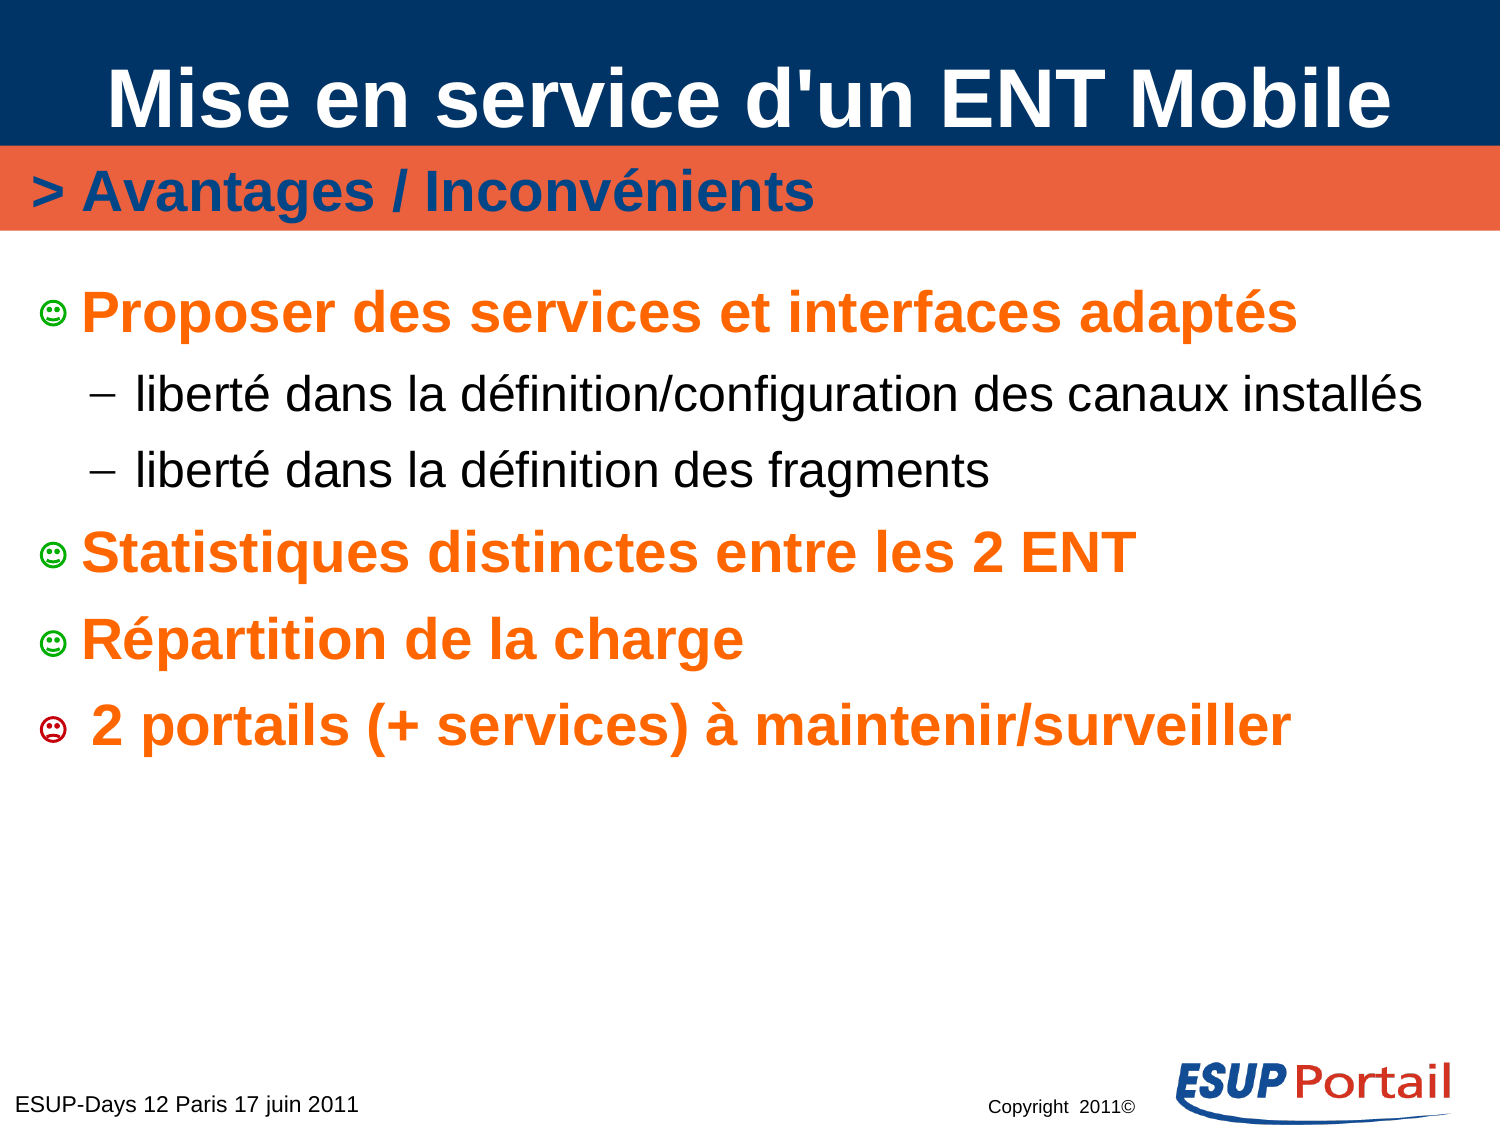

Mise en service d'un ENT Mobile
 > Avantages / Inconvénients
 Proposer des services et interfaces adaptés
liberté dans la définition/configuration des canaux installés
liberté dans la définition des fragments
 Statistiques distinctes entre les 2 ENT
 Répartition de la charge
 2 portails (+ services) à maintenir/surveiller
ESUP-Days 12 Paris 17 juin 2011